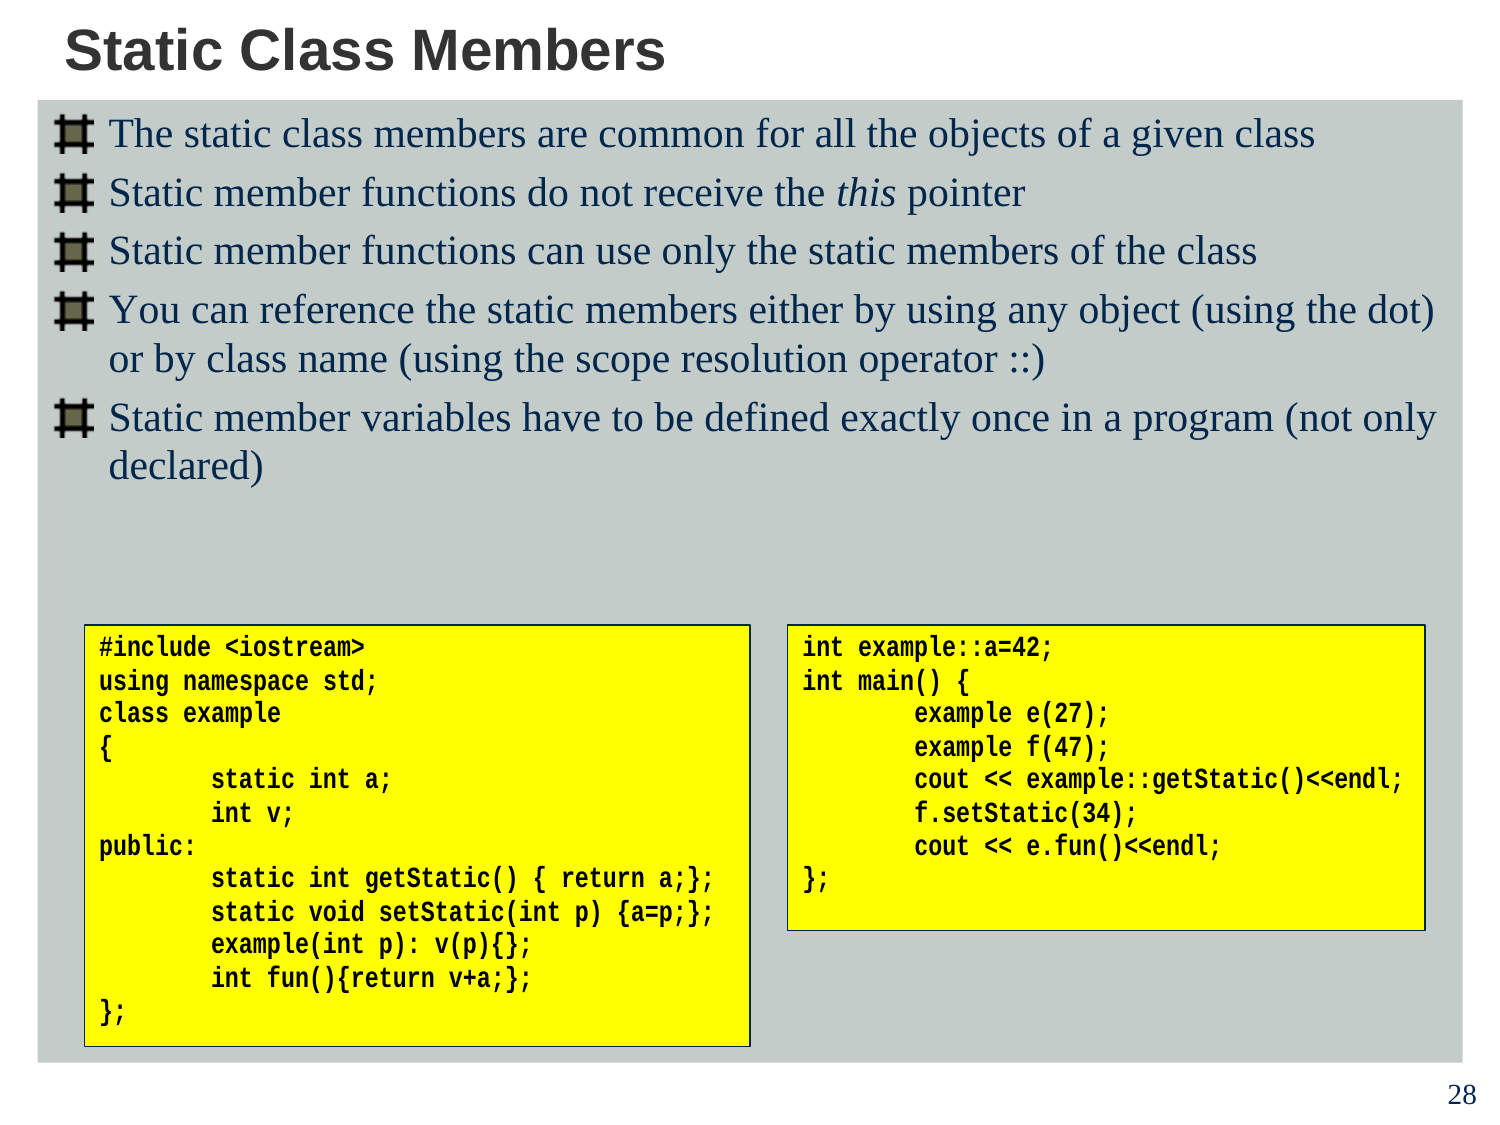

# Static Class Members
The static class members are common for all the objects of a given class
Static member functions do not receive the this pointer
Static member functions can use only the static members of the class
You can reference the static members either by using any object (using the dot) or by class name (using the scope resolution operator ::)
Static member variables have to be defined exactly once in a program (not only declared)
#include <iostream>
using namespace std;
class example
{
 static int a;
 int v;
public:
 static int getStatic() { return a;};
 static void setStatic(int p) {a=p;};
 example(int p): v(p){};
 int fun(){return v+a;};
};
int example::a=42;
int main() {
 example e(27);
 example f(47);
 cout << example::getStatic()<<endl;
 f.setStatic(34);
 cout << e.fun()<<endl;
};